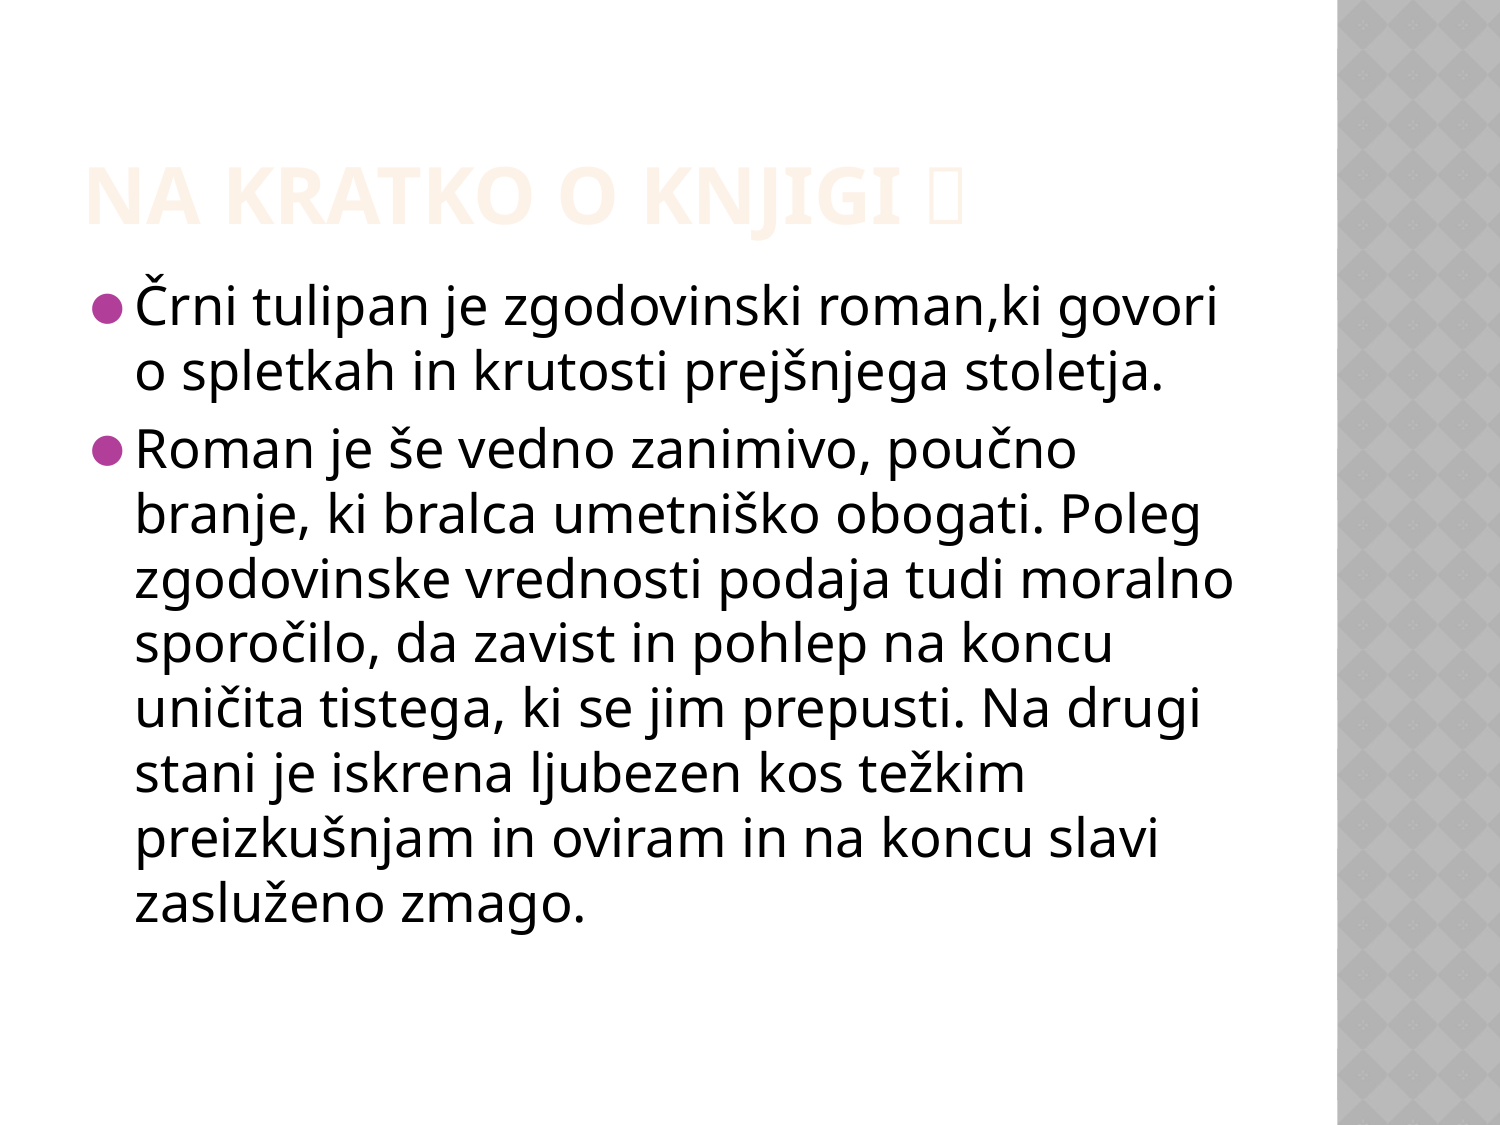

# Na kratko o knjigi 
Črni tulipan je zgodovinski roman,ki govori o spletkah in krutosti prejšnjega stoletja.
Roman je še vedno zanimivo, poučno branje, ki bralca umetniško obogati. Poleg zgodovinske vrednosti podaja tudi moralno sporočilo, da zavist in pohlep na koncu uničita tistega, ki se jim prepusti. Na drugi stani je iskrena ljubezen kos težkim preizkušnjam in oviram in na koncu slavi zasluženo zmago.